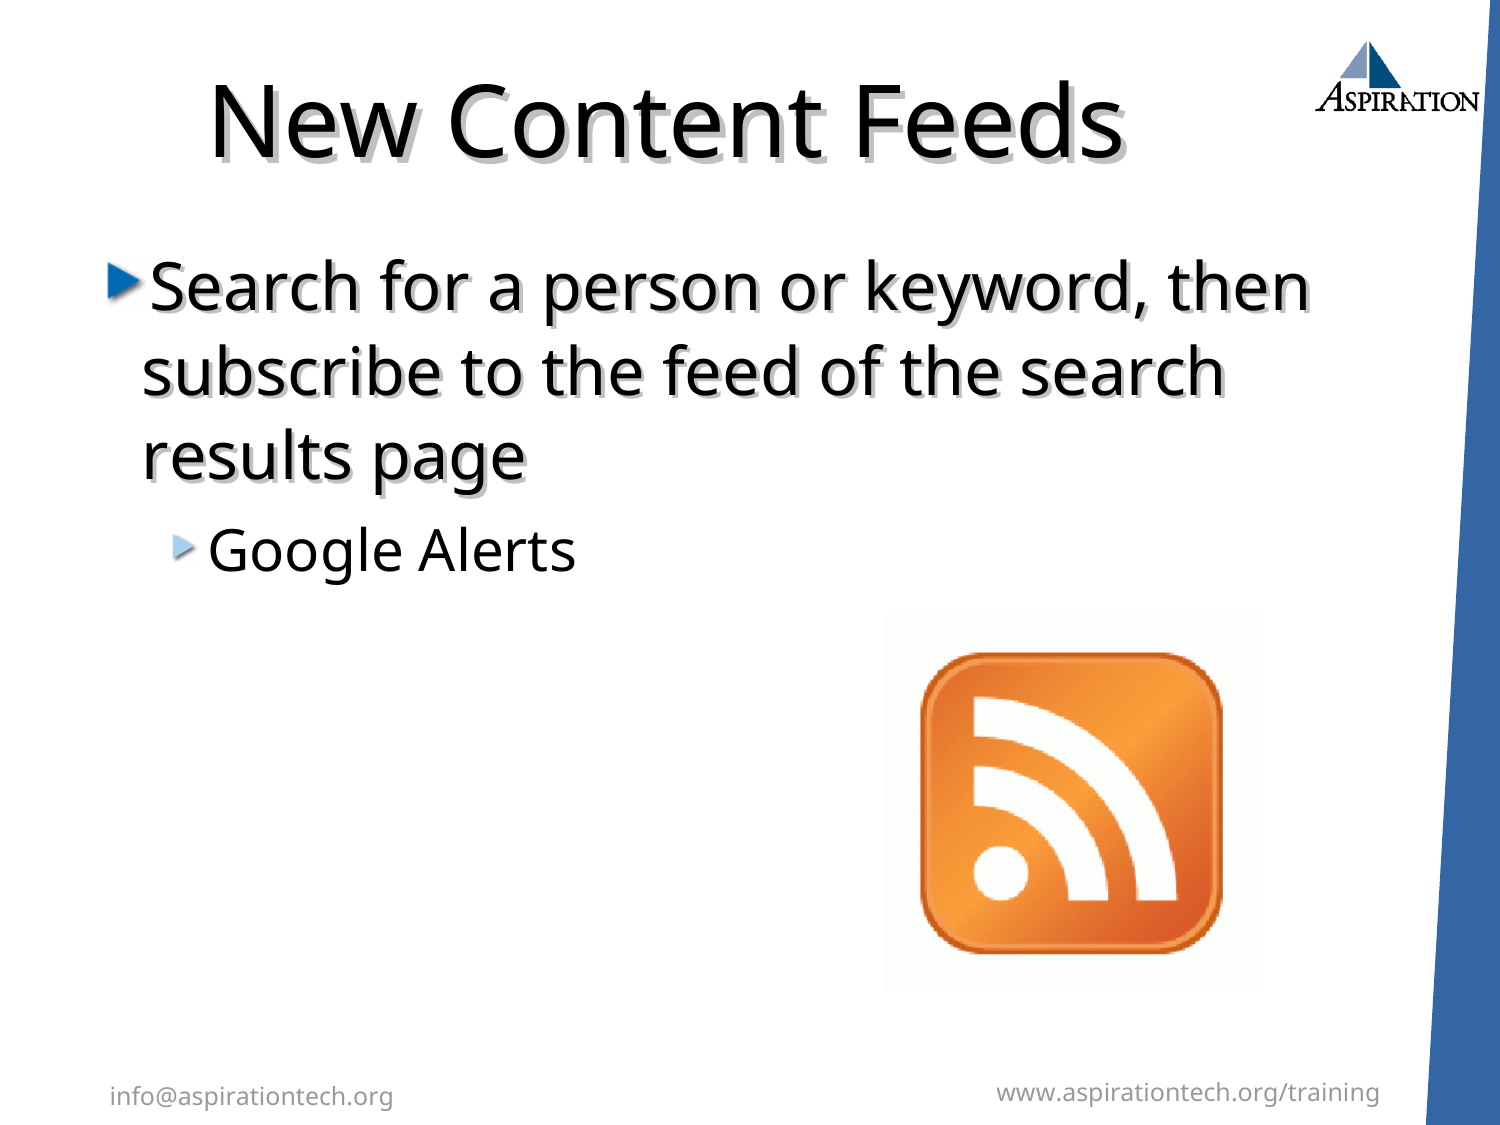

# New Content Feeds
Search for a person or keyword, then subscribe to the feed of the search results page
Google Alerts